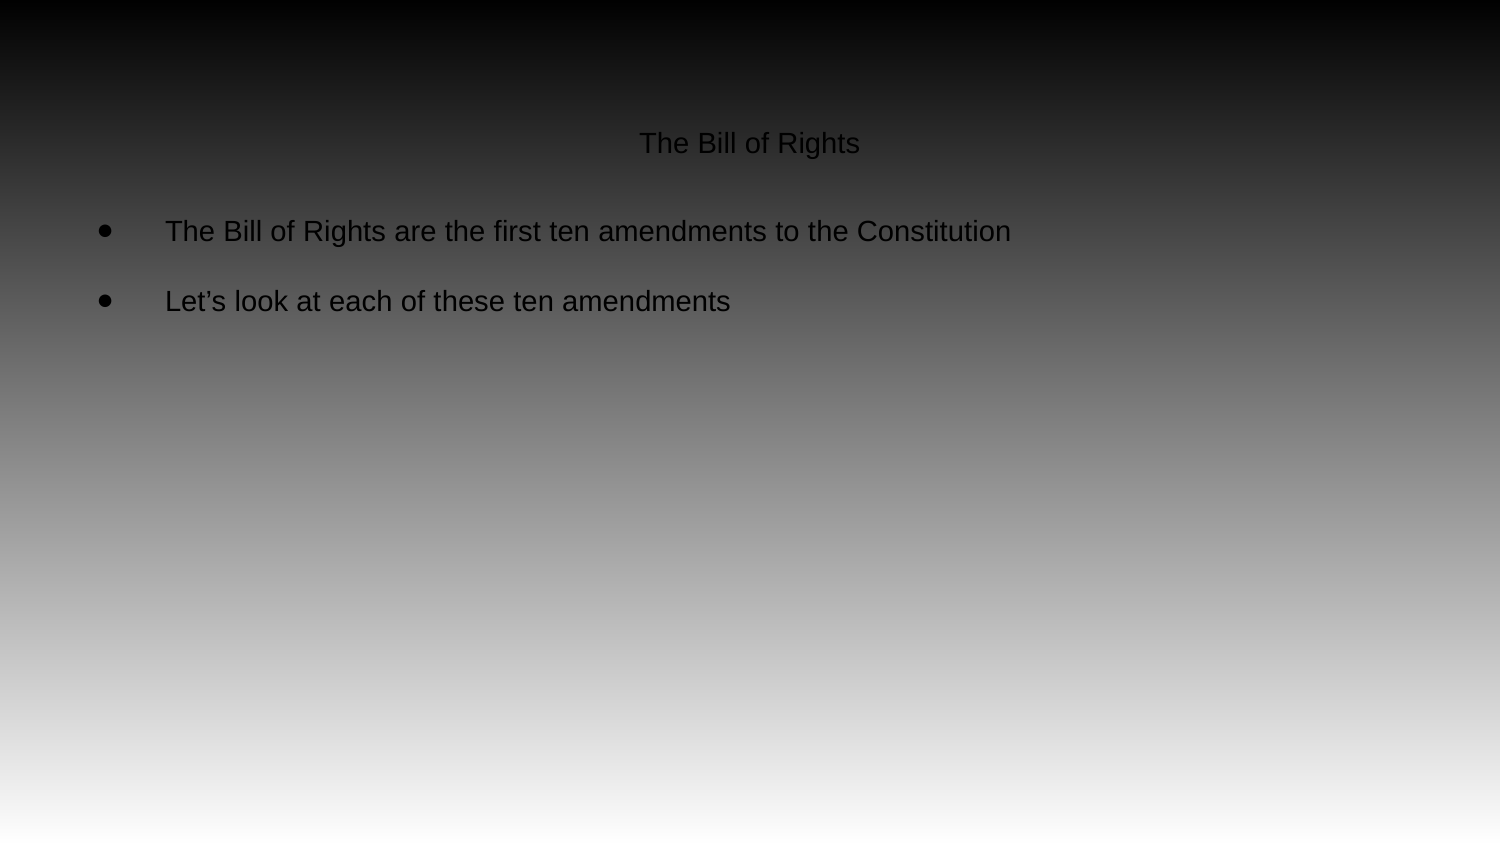

# The Bill of Rights
The Bill of Rights are the first ten amendments to the Constitution
Let’s look at each of these ten amendments